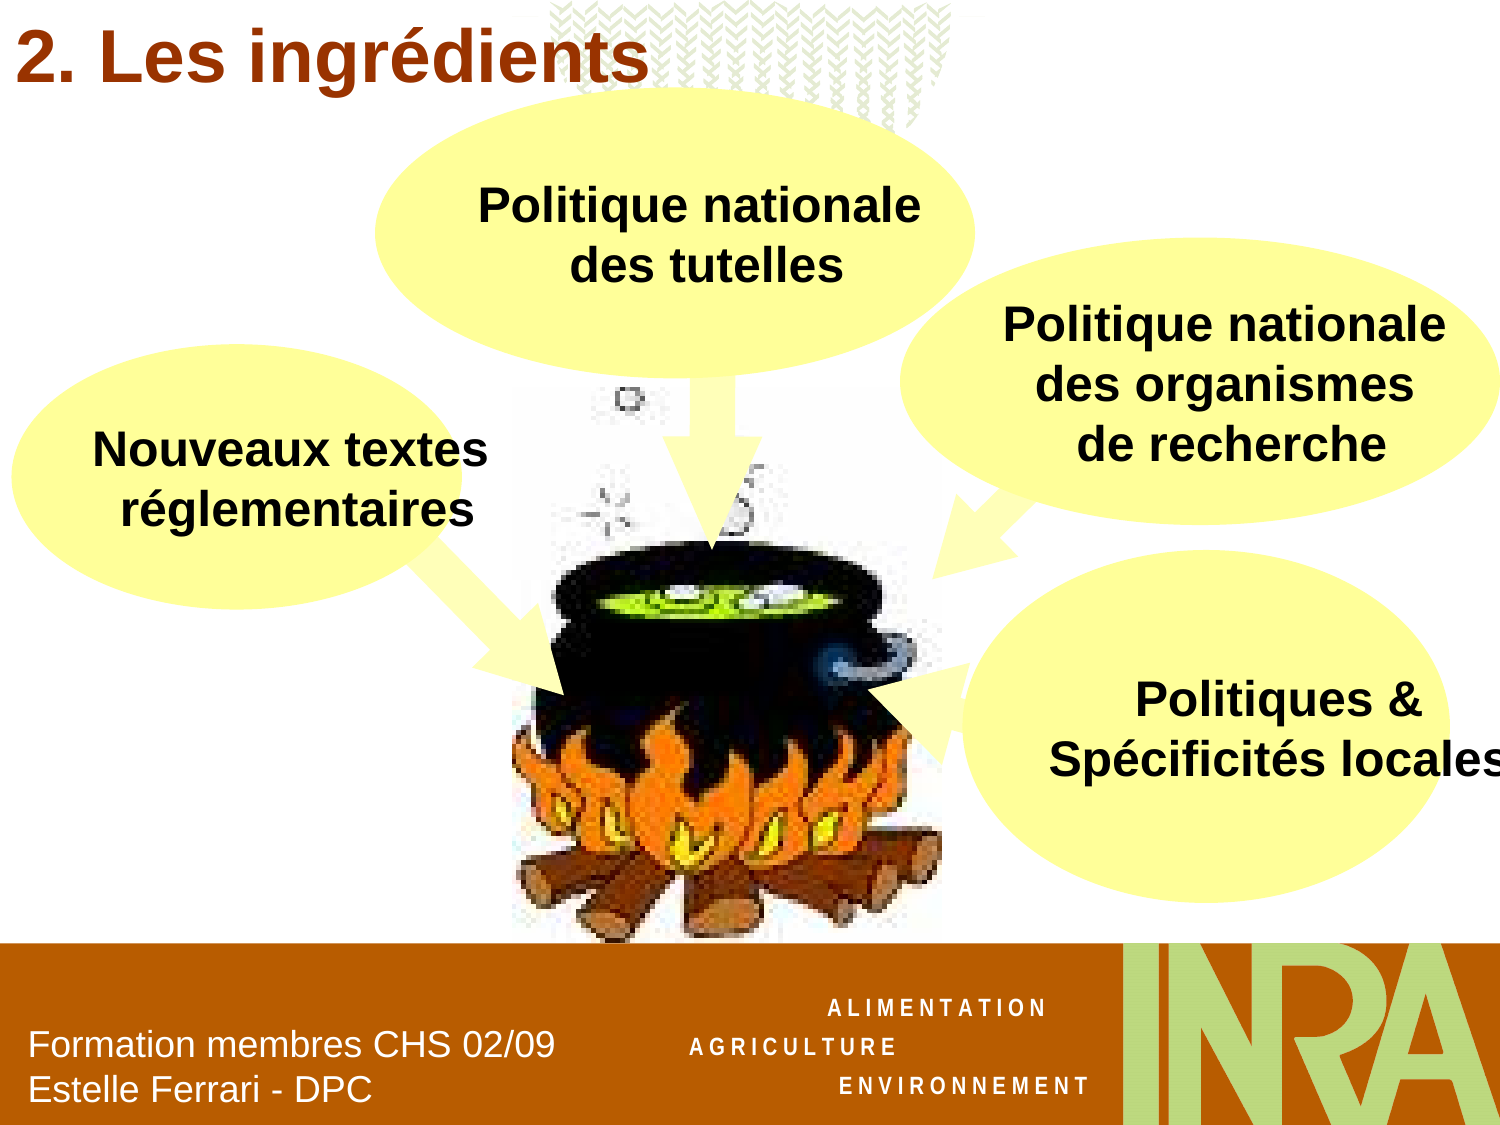

2. Les ingrédients
Politique nationale
des tutelles
#
Politique nationale
des organismes
de recherche
Nouveaux textes
réglementaires
Politiques &
Spécificités locales